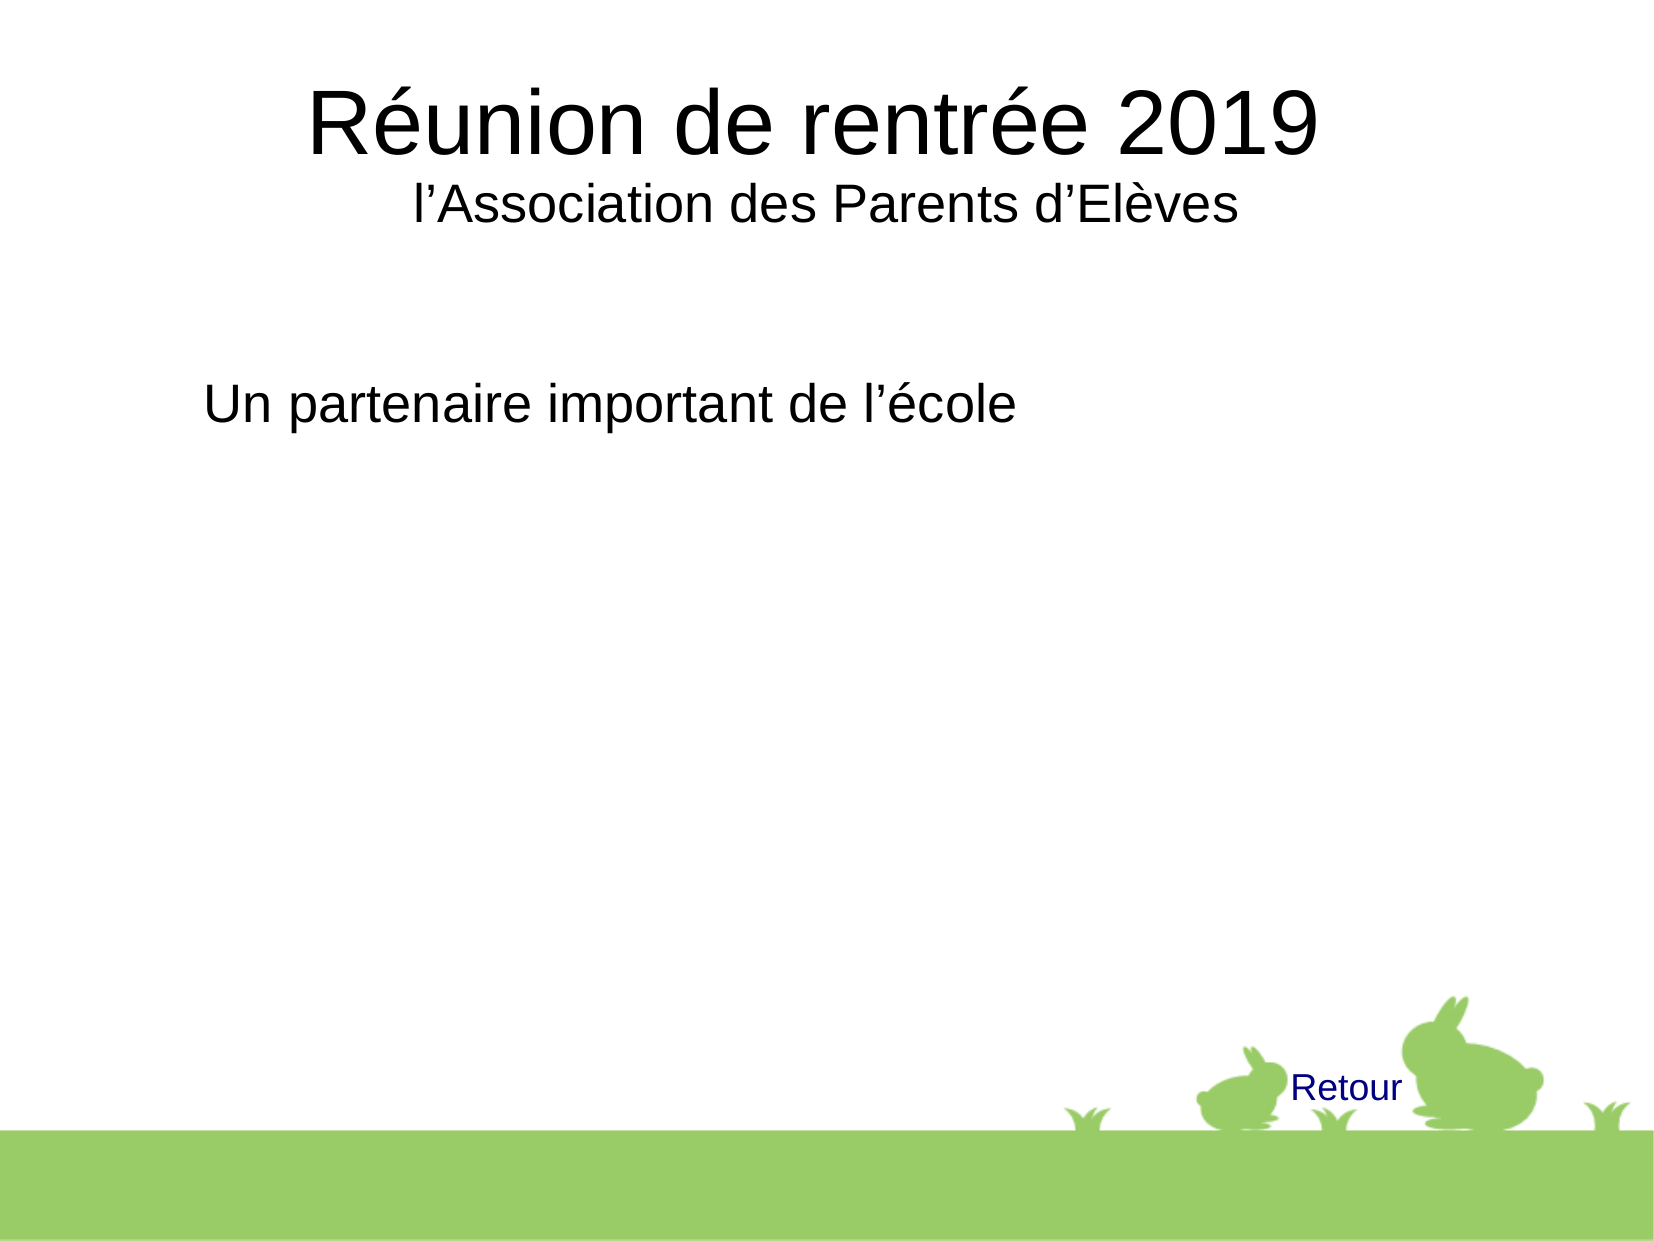

# Réunion de rentrée 2019 l’Association des Parents d’Elèves
Un partenaire important de l’école
Retour